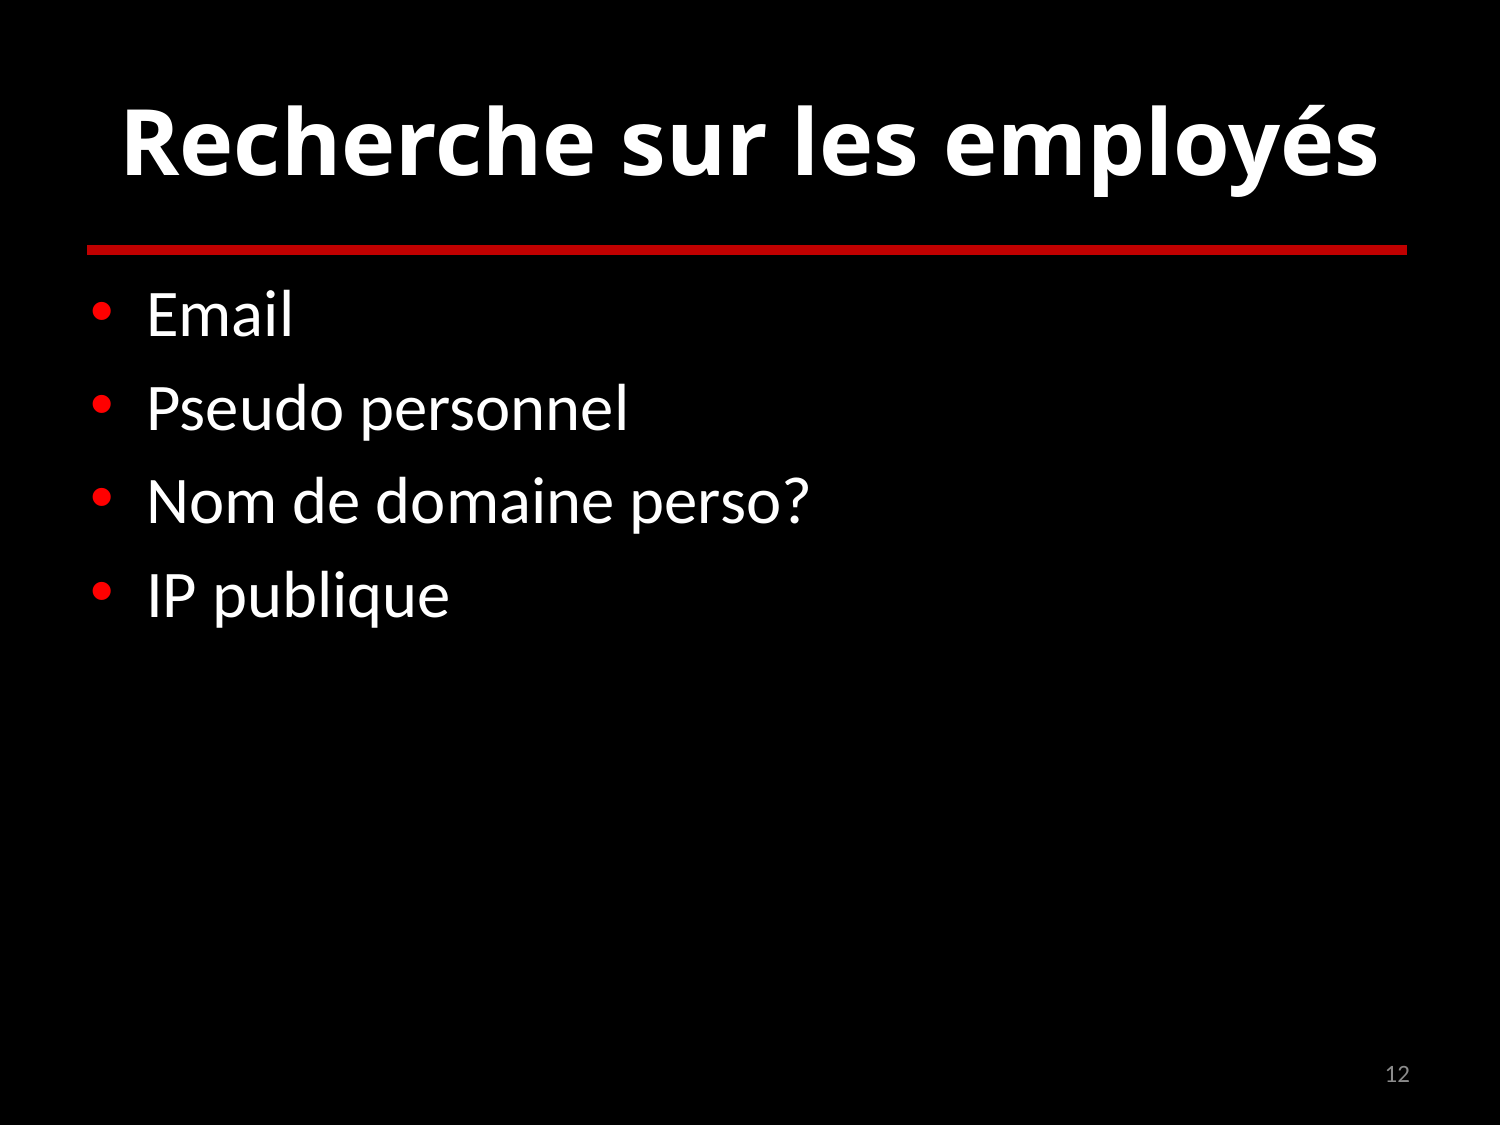

# Recherche sur les employés
Email
Pseudo personnel
Nom de domaine perso?
IP publique